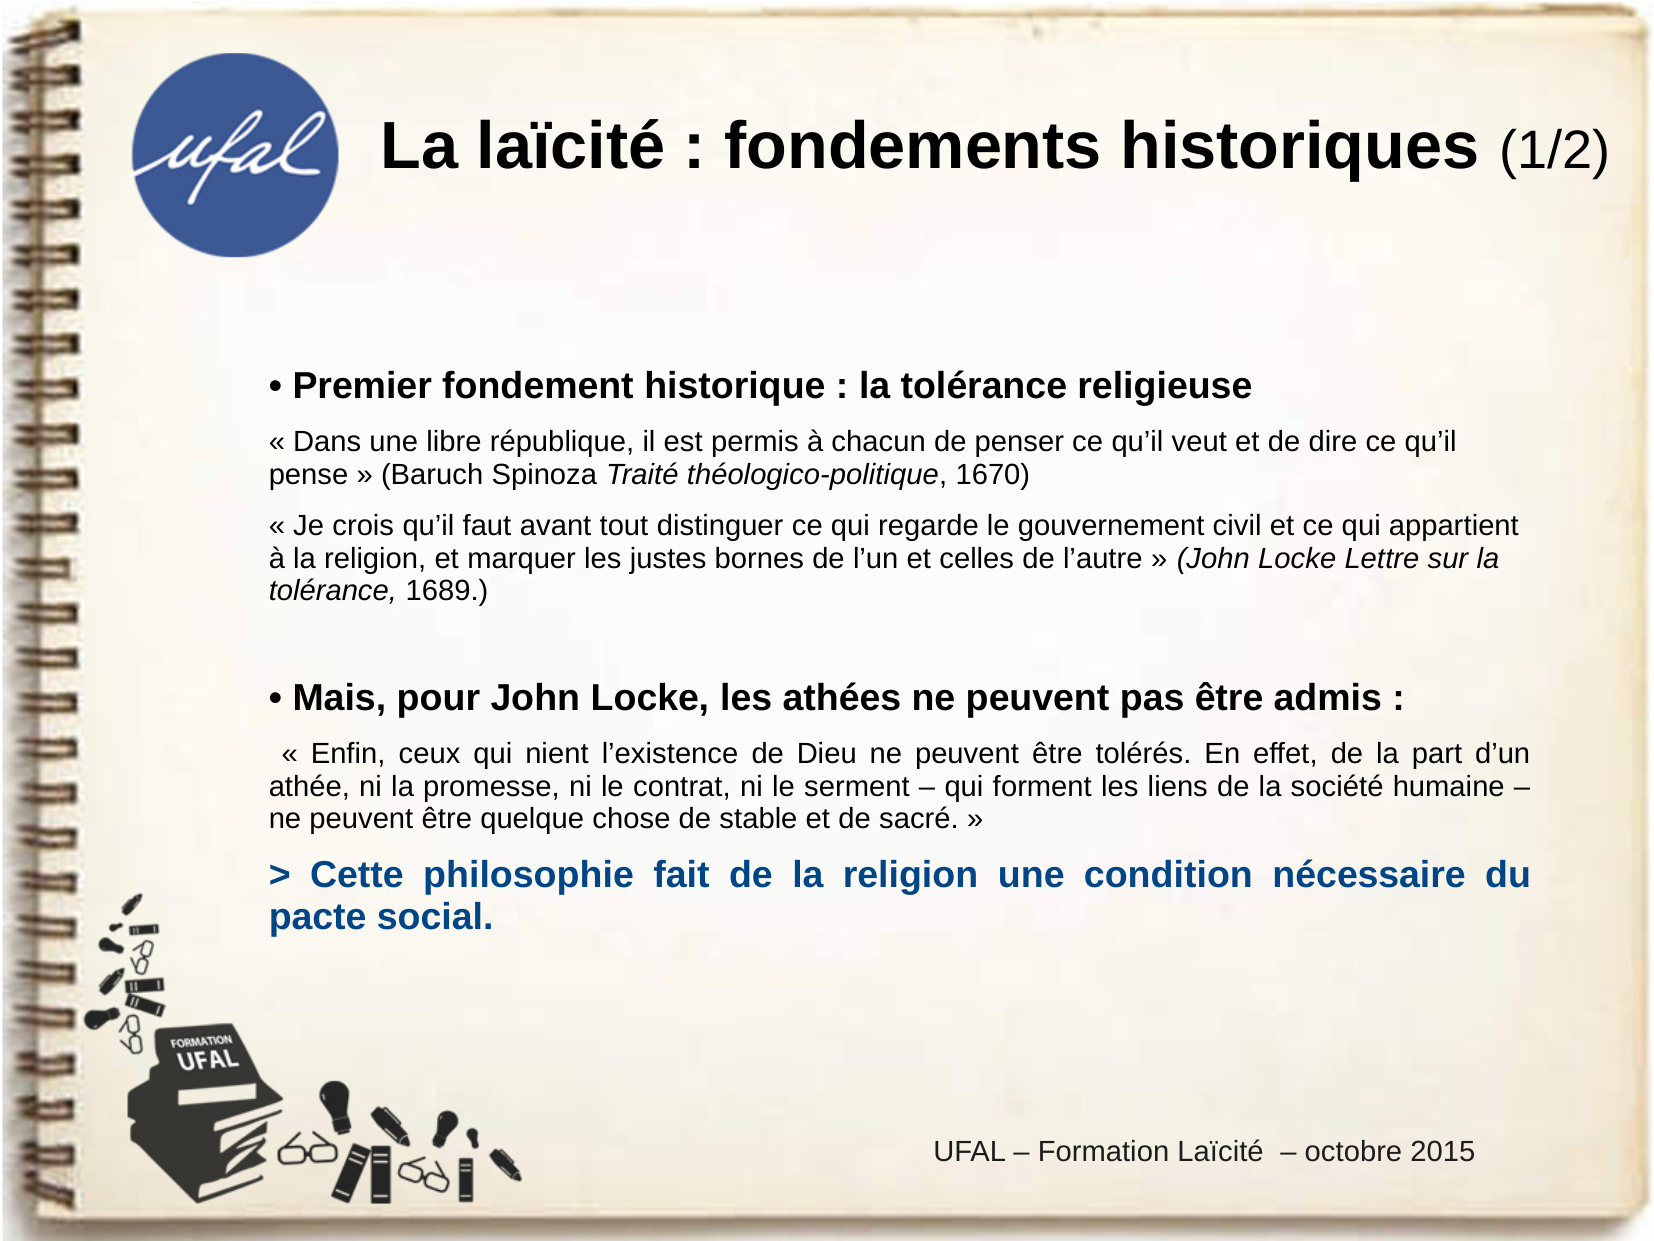

La laïcité : fondements historiques (1/2)
• Premier fondement historique : la tolérance religieuse
« Dans une libre république, il est permis à chacun de penser ce qu’il veut et de dire ce qu’il pense » (Baruch Spinoza Traité théologico-politique, 1670)
« Je crois qu’il faut avant tout distinguer ce qui regarde le gouvernement civil et ce qui appartient à la religion, et marquer les justes bornes de l’un et celles de l’autre » (John Locke Lettre sur la tolérance, 1689.)
• Mais, pour John Locke, les athées ne peuvent pas être admis :
 « Enfin, ceux qui nient l’existence de Dieu ne peuvent être tolérés. En effet, de la part d’un athée, ni la promesse, ni le contrat, ni le serment – qui forment les liens de la société humaine – ne peuvent être quelque chose de stable et de sacré. »
> Cette philosophie fait de la religion une condition nécessaire du pacte social.
UFAL – Formation Laïcité – octobre 2015